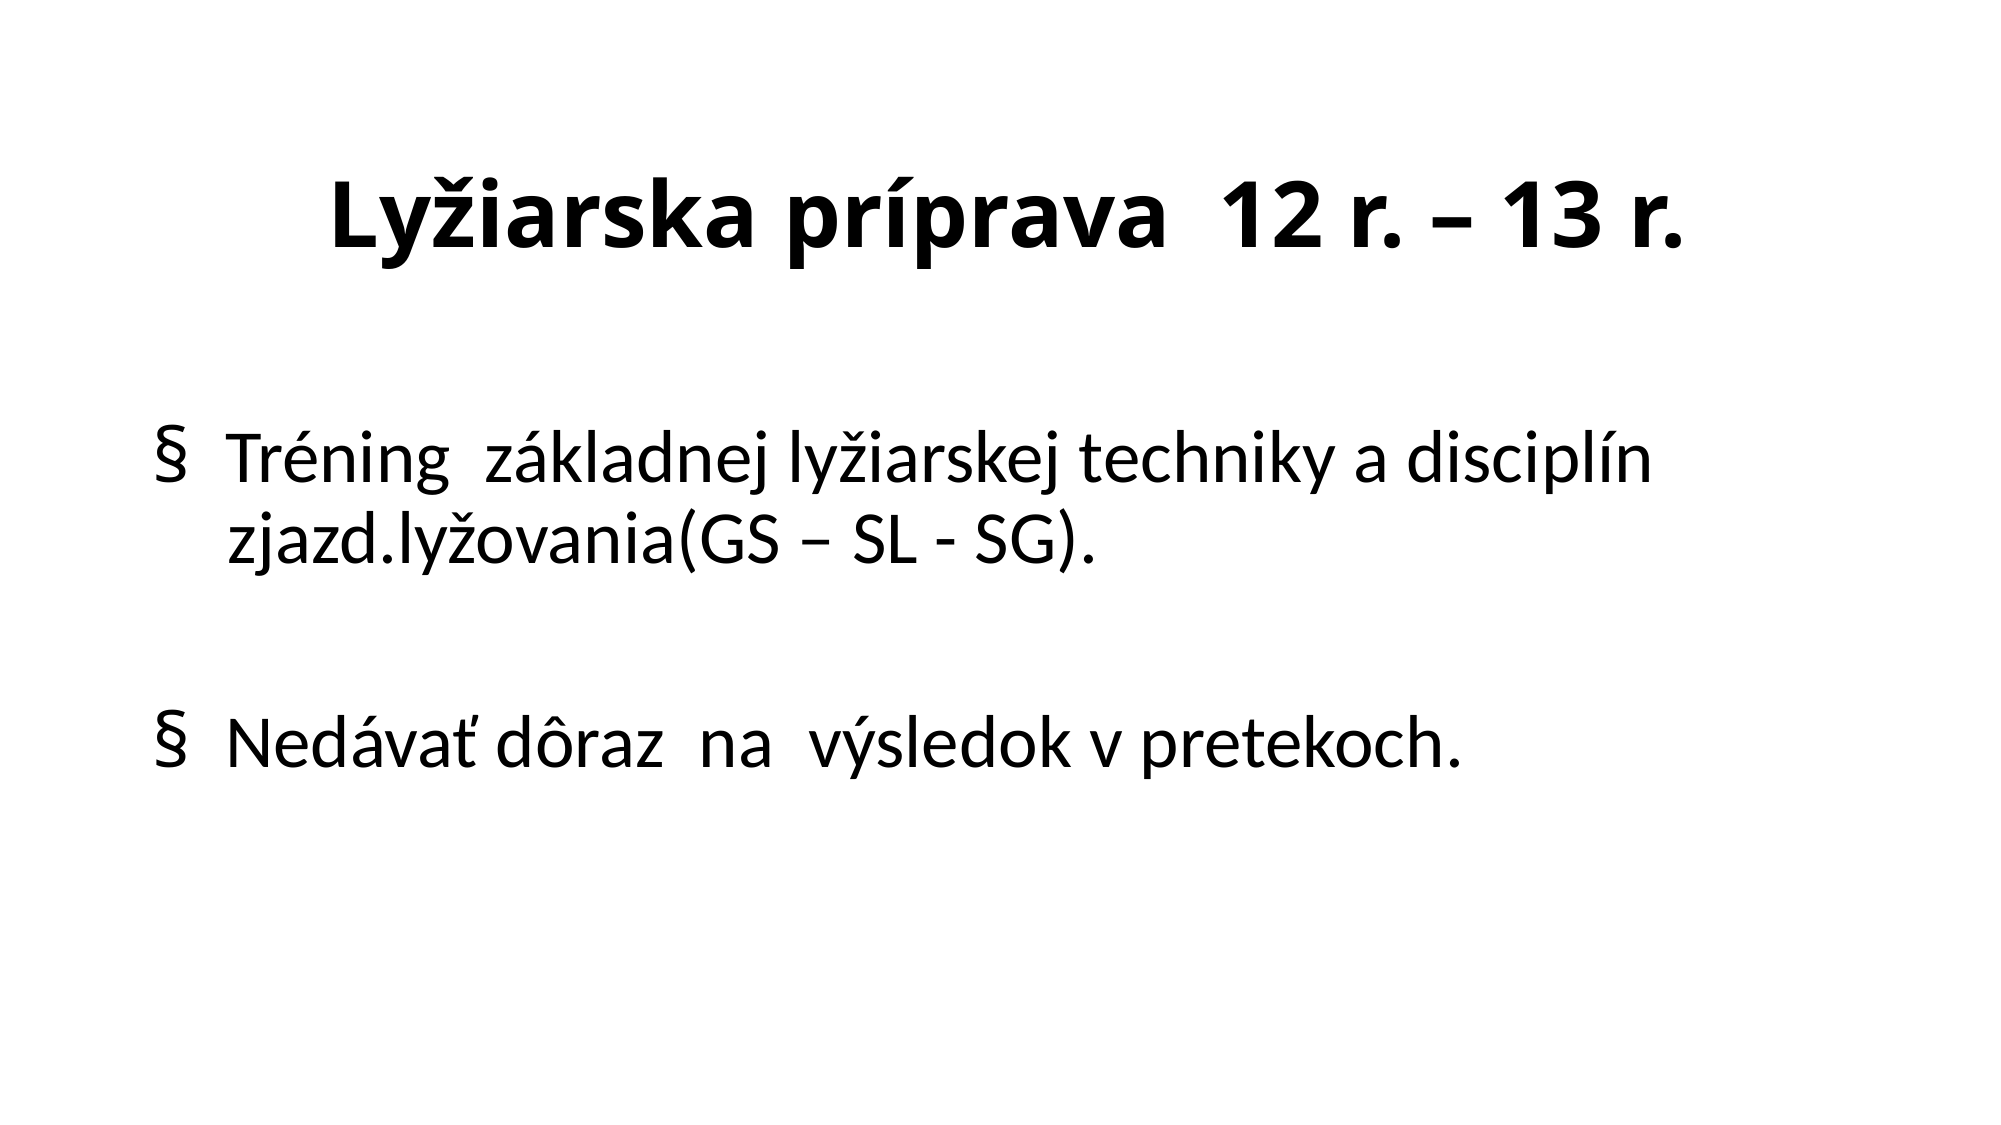

# Lyžiarska príprava 12 r. – 13 r.
 Tréning základnej lyžiarskej techniky a disciplín zjazd.lyžovania(GS – SL - SG).
 Nedávať dôraz na výsledok v pretekoch.